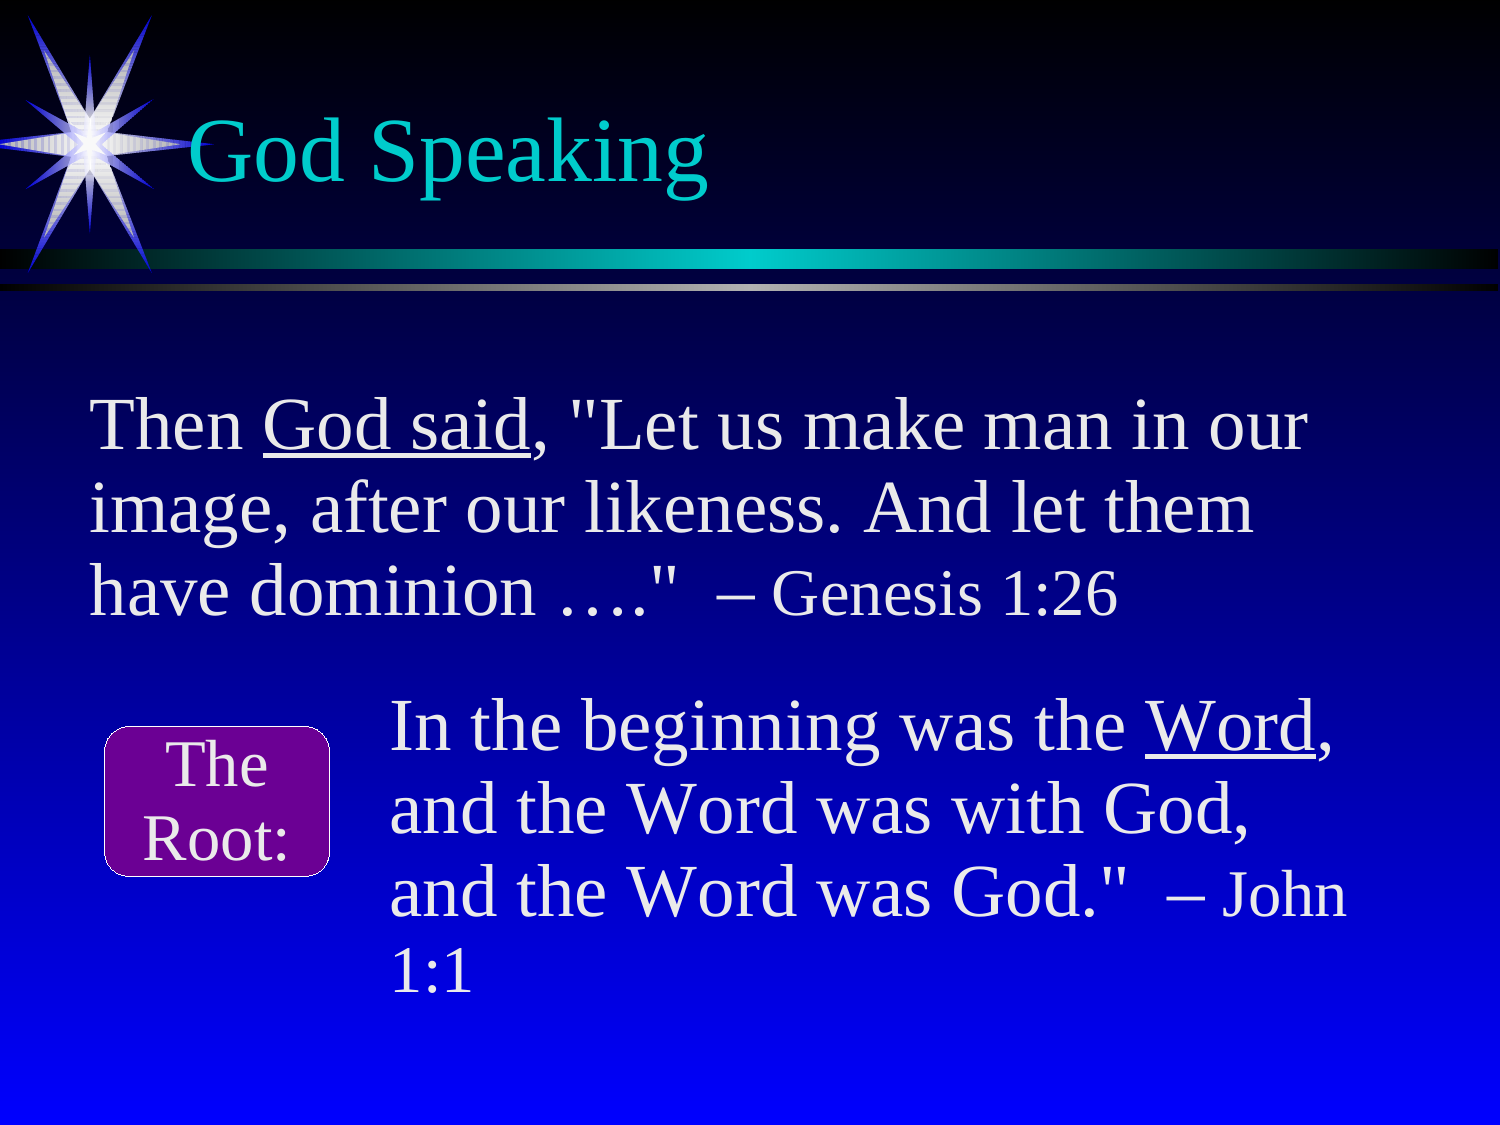

# God Speaking
Then God said, "Let us make man in our image, after our likeness. And let them have dominion …." – Genesis 1:26
In the beginning was the Word, and the Word was with God, and the Word was God." – John 1:1
The
Root: